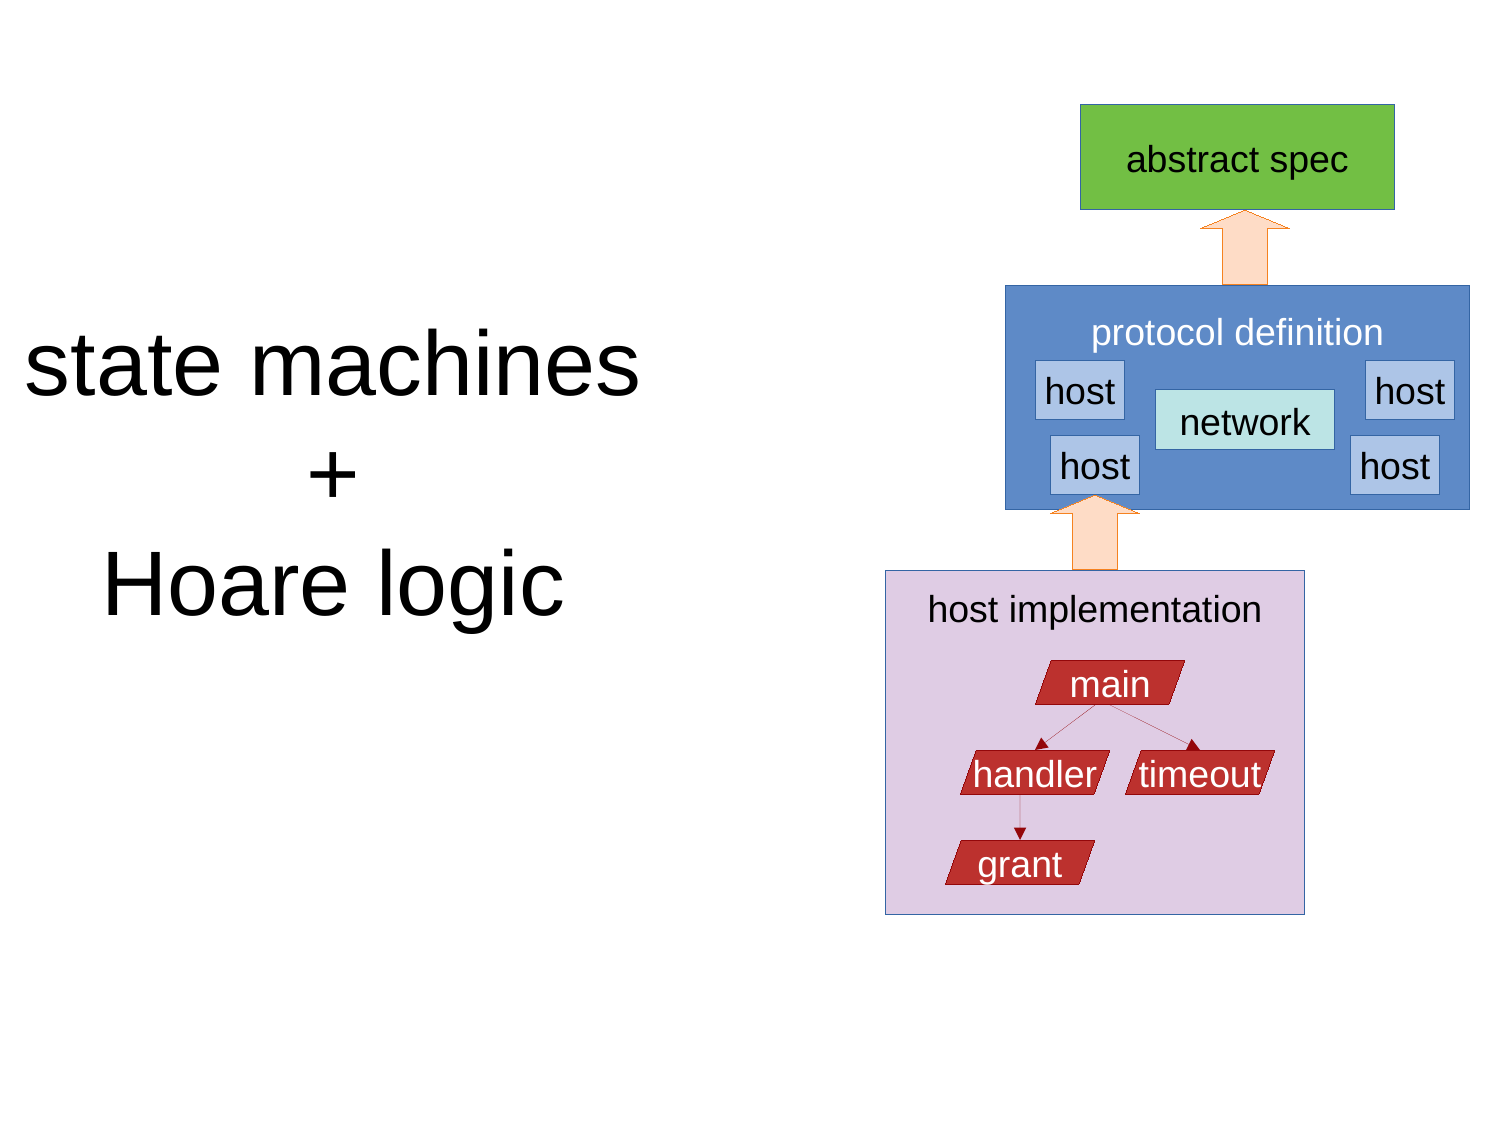

abstract spec
protocol definition
state machines
+
Hoare logic
host
host
network
host
host
host implementation
main
handler
timeout
grant